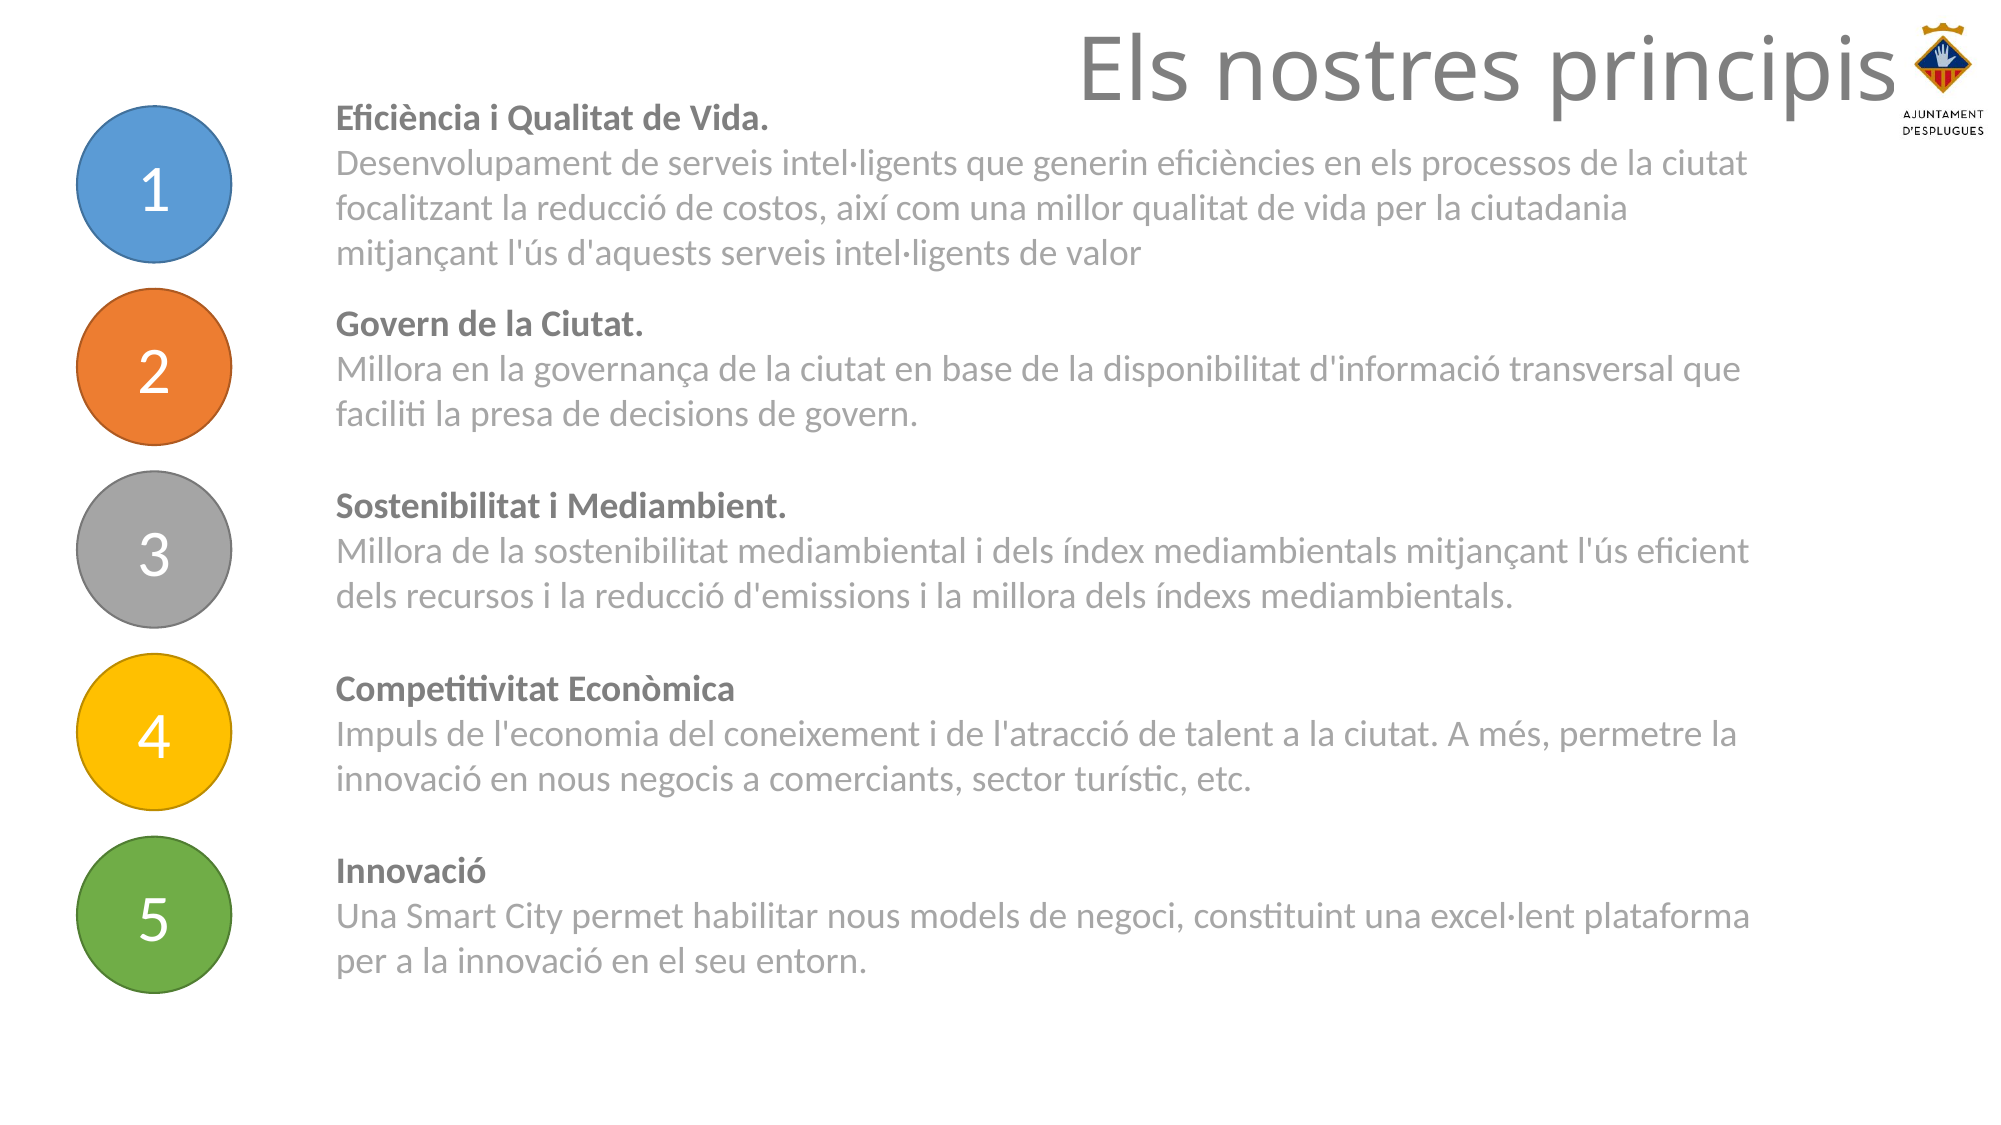

# Els nostres principis
Eficiència i Qualitat de Vida.
Desenvolupament de serveis intel·ligents que generin eficiències en els processos de la ciutat focalitzant la reducció de costos, així com una millor qualitat de vida per la ciutadania mitjançant l'ús d'aquests serveis intel·ligents de valor
1
2
Govern de la Ciutat.
Millora en la governança de la ciutat en base de la disponibilitat d'informació transversal que faciliti la presa de decisions de govern.
3
Sostenibilitat i Mediambient.
Millora de la sostenibilitat mediambiental i dels índex mediambientals mitjançant l'ús eficient dels recursos i la reducció d'emissions i la millora dels índexs mediambientals.
4
Competitivitat Econòmica
Impuls de l'economia del coneixement i de l'atracció de talent a la ciutat. A més, permetre la innovació en nous negocis a comerciants, sector turístic, etc.
5
Innovació
Una Smart City permet habilitar nous models de negoci, constituint una excel·lent plataforma per a la innovació en el seu entorn.